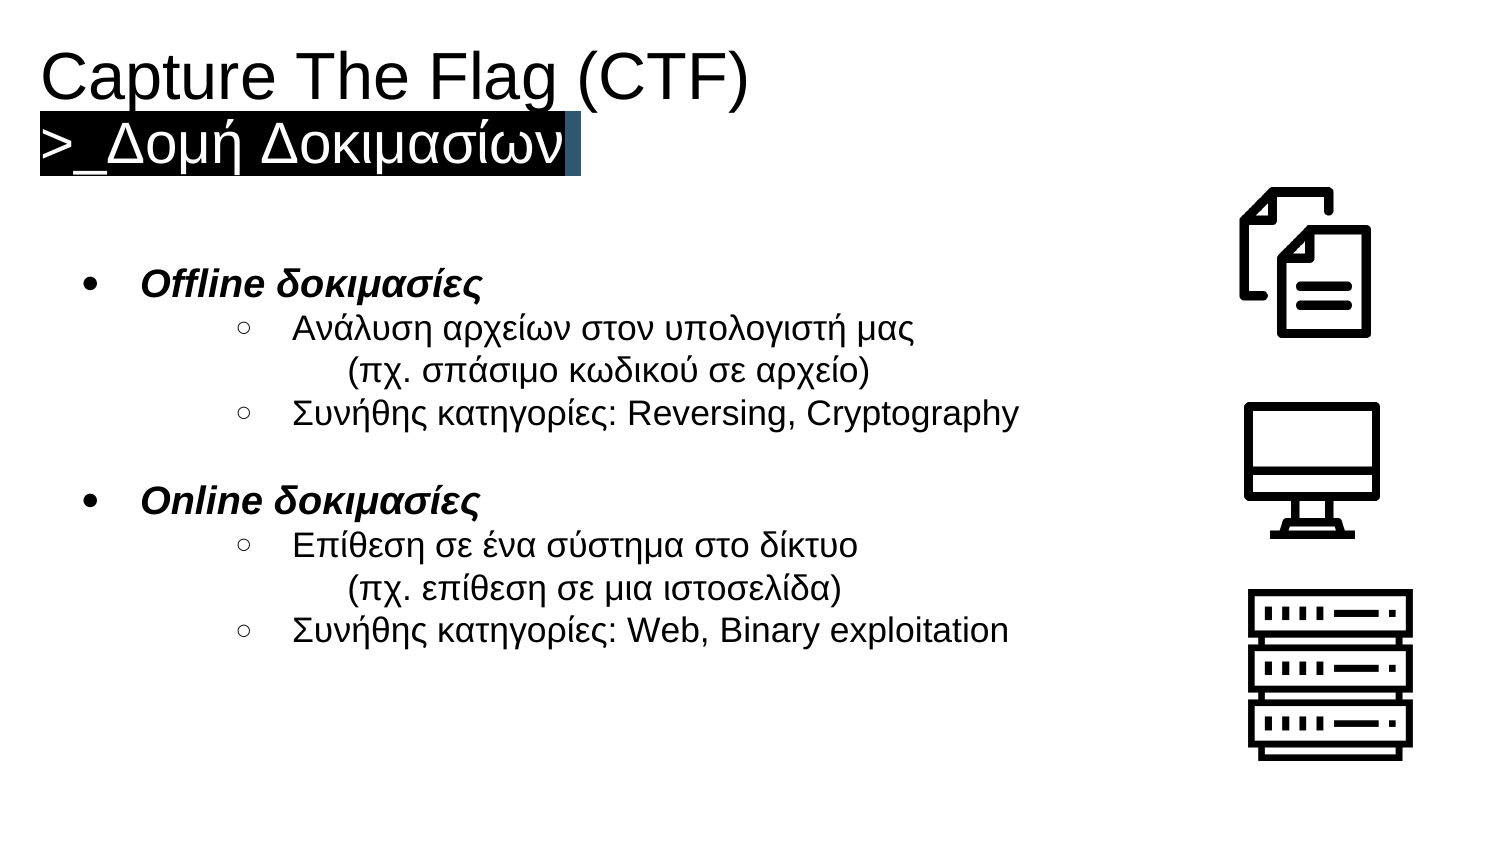

Capture The Flag (CTF)
>_Δομή Δοκιμασίων
Offline δοκιμασίες
Ανάλυση αρχείων στον υπολογιστή μας
(πχ. σπάσιμο κωδικού σε αρχείο)
Συνήθης κατηγορίες: Reversing, Cryptography
Online δοκιμασίες
Επίθεση σε ένα σύστημα στο δίκτυο
(πχ. επίθεση σε μια ιστοσελίδα)
Συνήθης κατηγορίες: Web, Binary exploitation